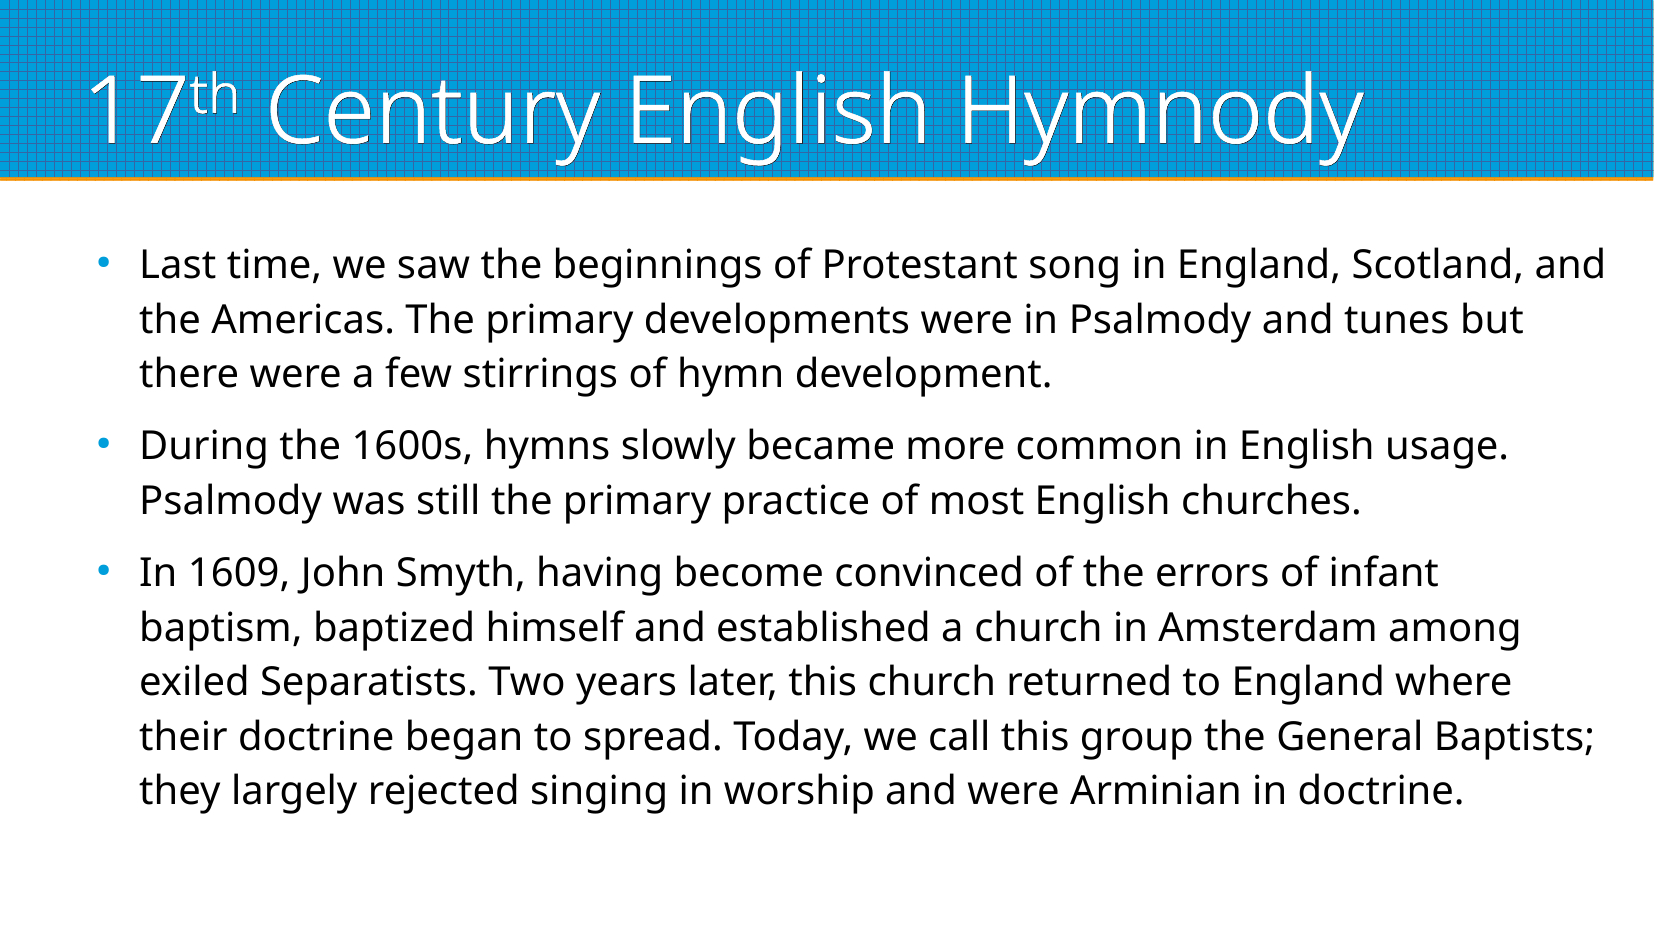

# 17th Century English Hymnody
Last time, we saw the beginnings of Protestant song in England, Scotland, and the Americas. The primary developments were in Psalmody and tunes but there were a few stirrings of hymn development.
During the 1600s, hymns slowly became more common in English usage. Psalmody was still the primary practice of most English churches.
In 1609, John Smyth, having become convinced of the errors of infant baptism, baptized himself and established a church in Amsterdam among exiled Separatists. Two years later, this church returned to England where their doctrine began to spread. Today, we call this group the General Baptists; they largely rejected singing in worship and were Arminian in doctrine.